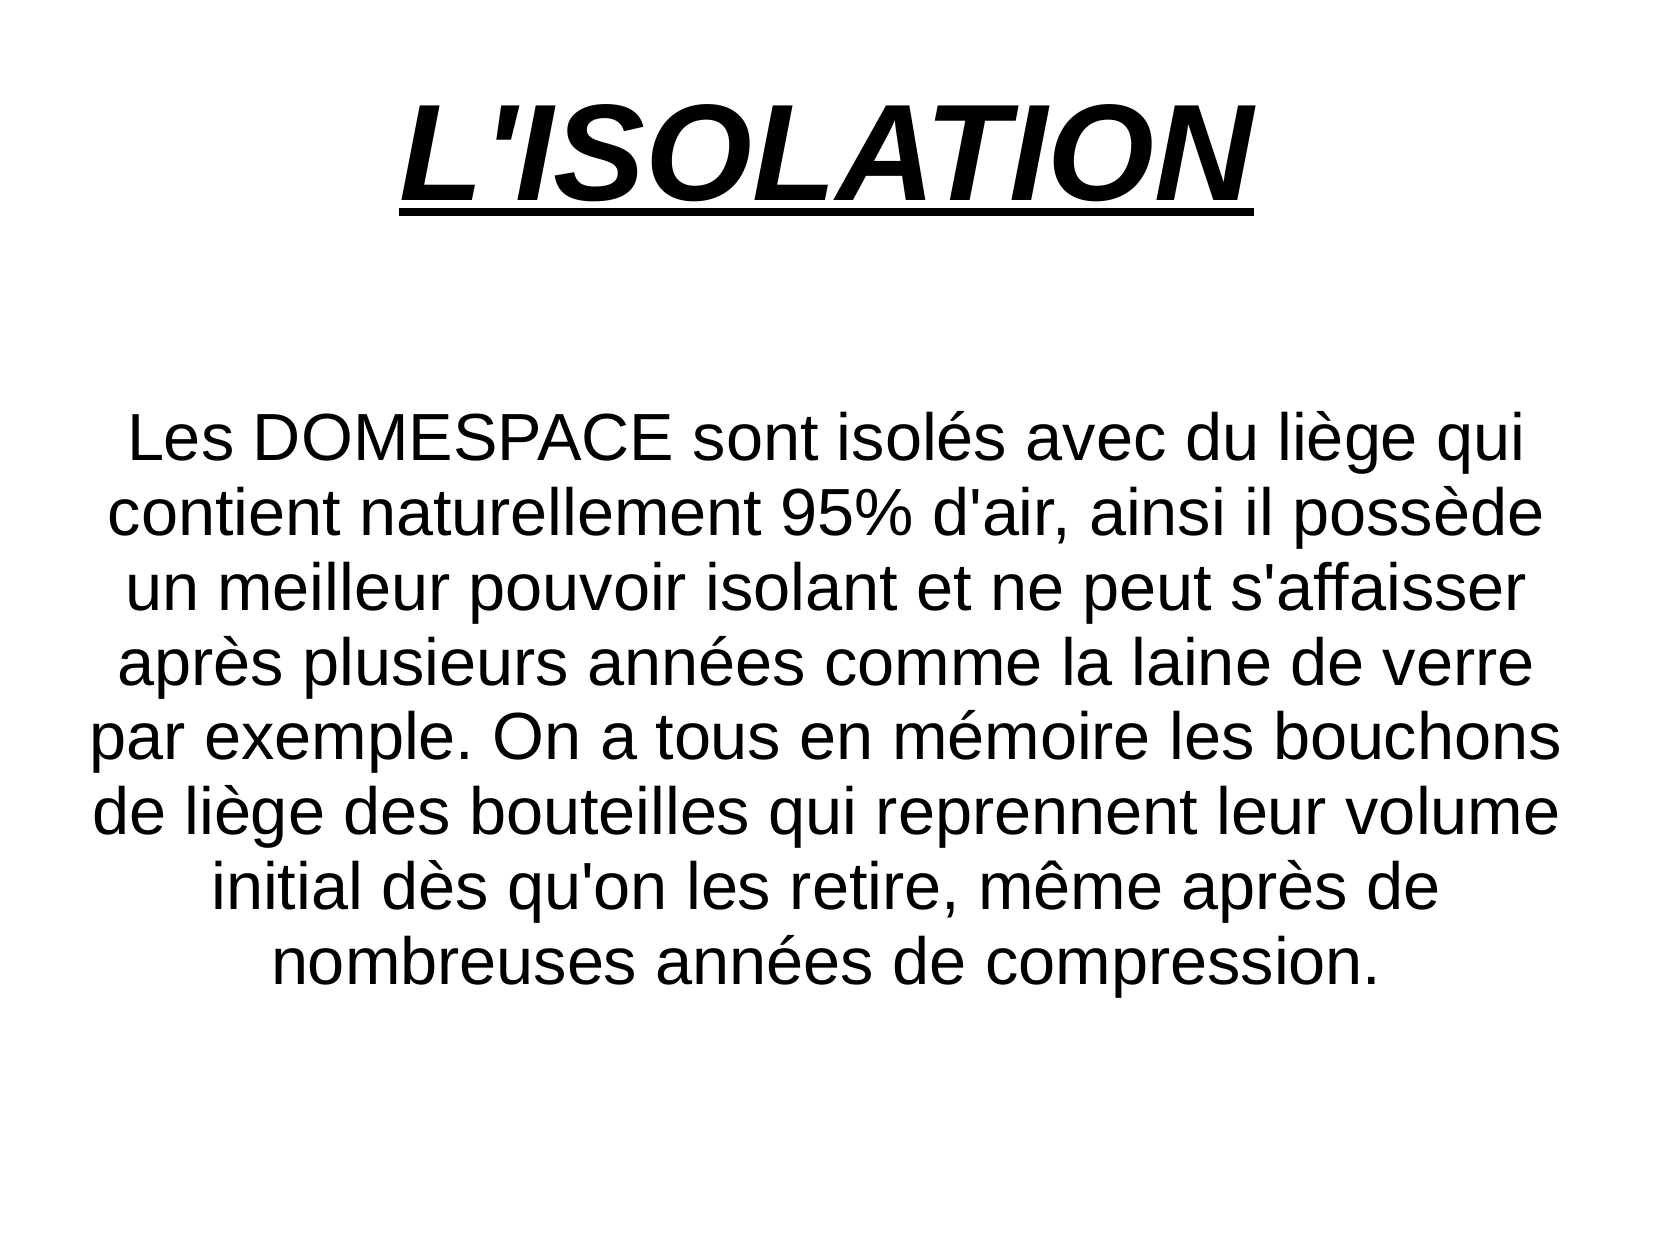

# L'ISOLATION
Les DOMESPACE sont isolés avec du liège qui contient naturellement 95% d'air, ainsi il possède un meilleur pouvoir isolant et ne peut s'affaisser après plusieurs années comme la laine de verre par exemple. On a tous en mémoire les bouchons de liège des bouteilles qui reprennent leur volume initial dès qu'on les retire, même après de nombreuses années de compression.